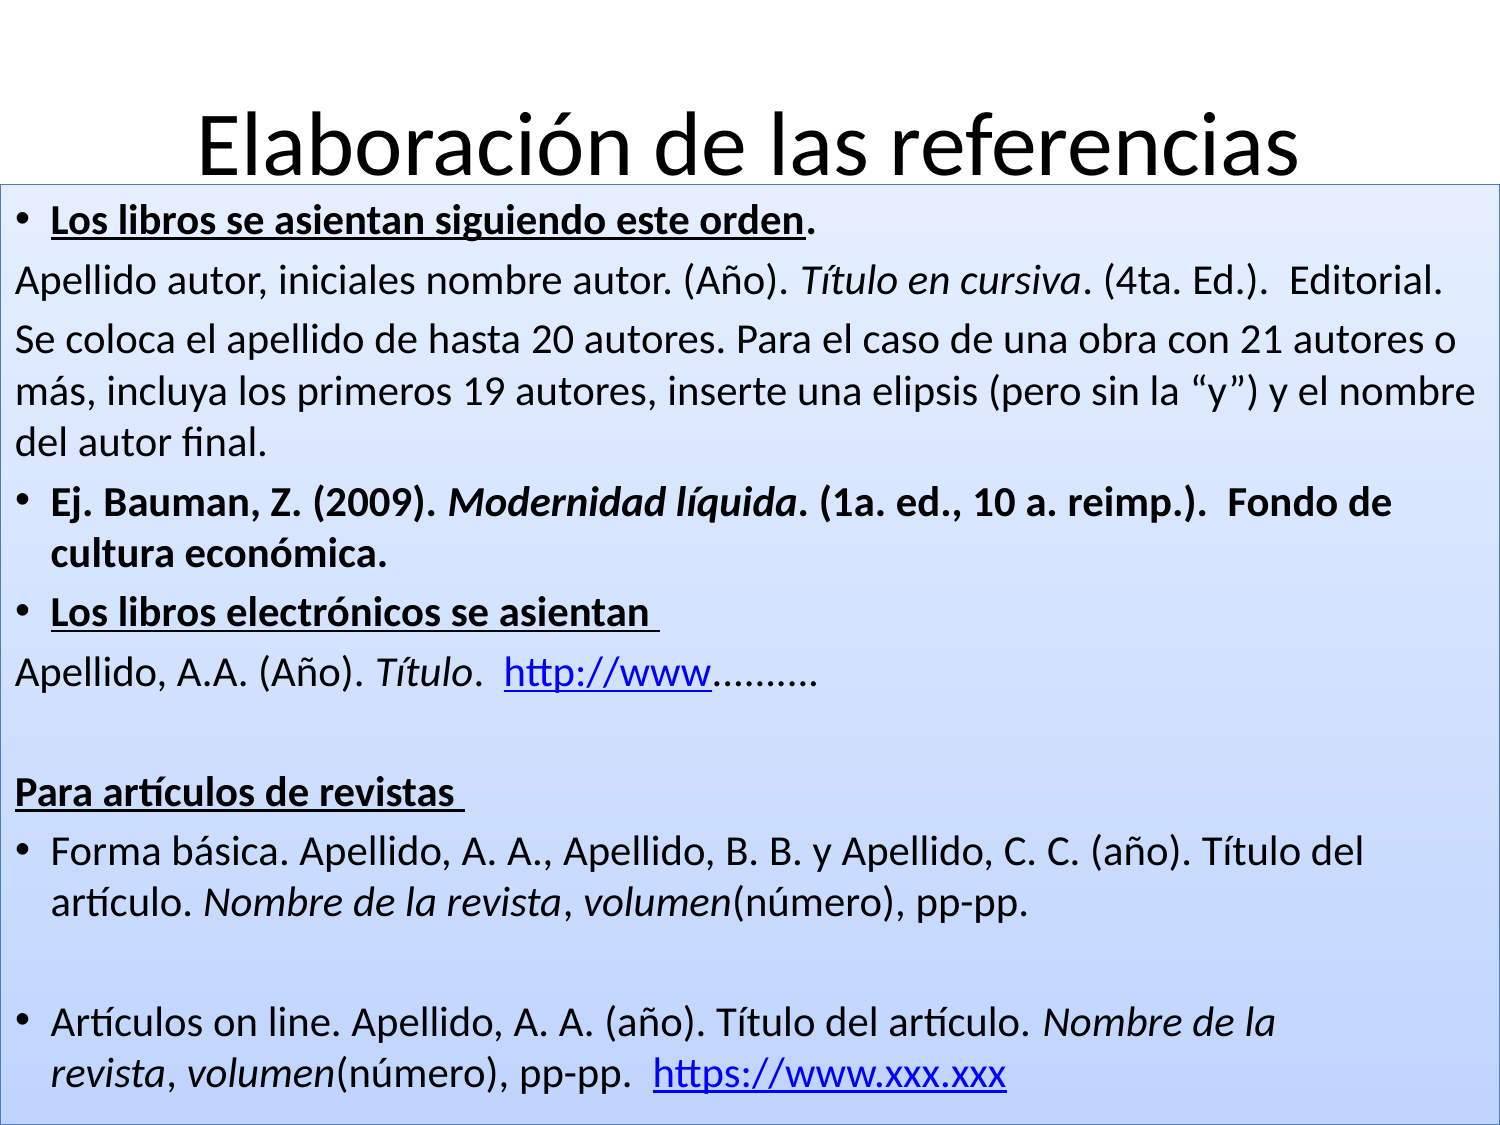

Elaboración de las referencias
Los libros se asientan siguiendo este orden.
Apellido autor, iniciales nombre autor. (Año). Título en cursiva. (4ta. Ed.).  Editorial.
Se coloca el apellido de hasta 20 autores. Para el caso de una obra con 21 autores o más, incluya los primeros 19 autores, inserte una elipsis (pero sin la “y”) y el nombre del autor final.
Ej. Bauman, Z. (2009). Modernidad líquida. (1a. ed., 10 a. reimp.). Fondo de cultura económica.
Los libros electrónicos se asientan
Apellido, A.A. (Año). Título. http://www..........
Para artículos de revistas
Forma básica. Apellido, A. A., Apellido, B. B. y Apellido, C. C. (año). Título del artículo. Nombre de la revista, volumen(número), pp-pp.
Artículos on line. Apellido, A. A. (año). Título del artículo. Nombre de la revista, volumen(número), pp-pp. https://www.xxx.xxx